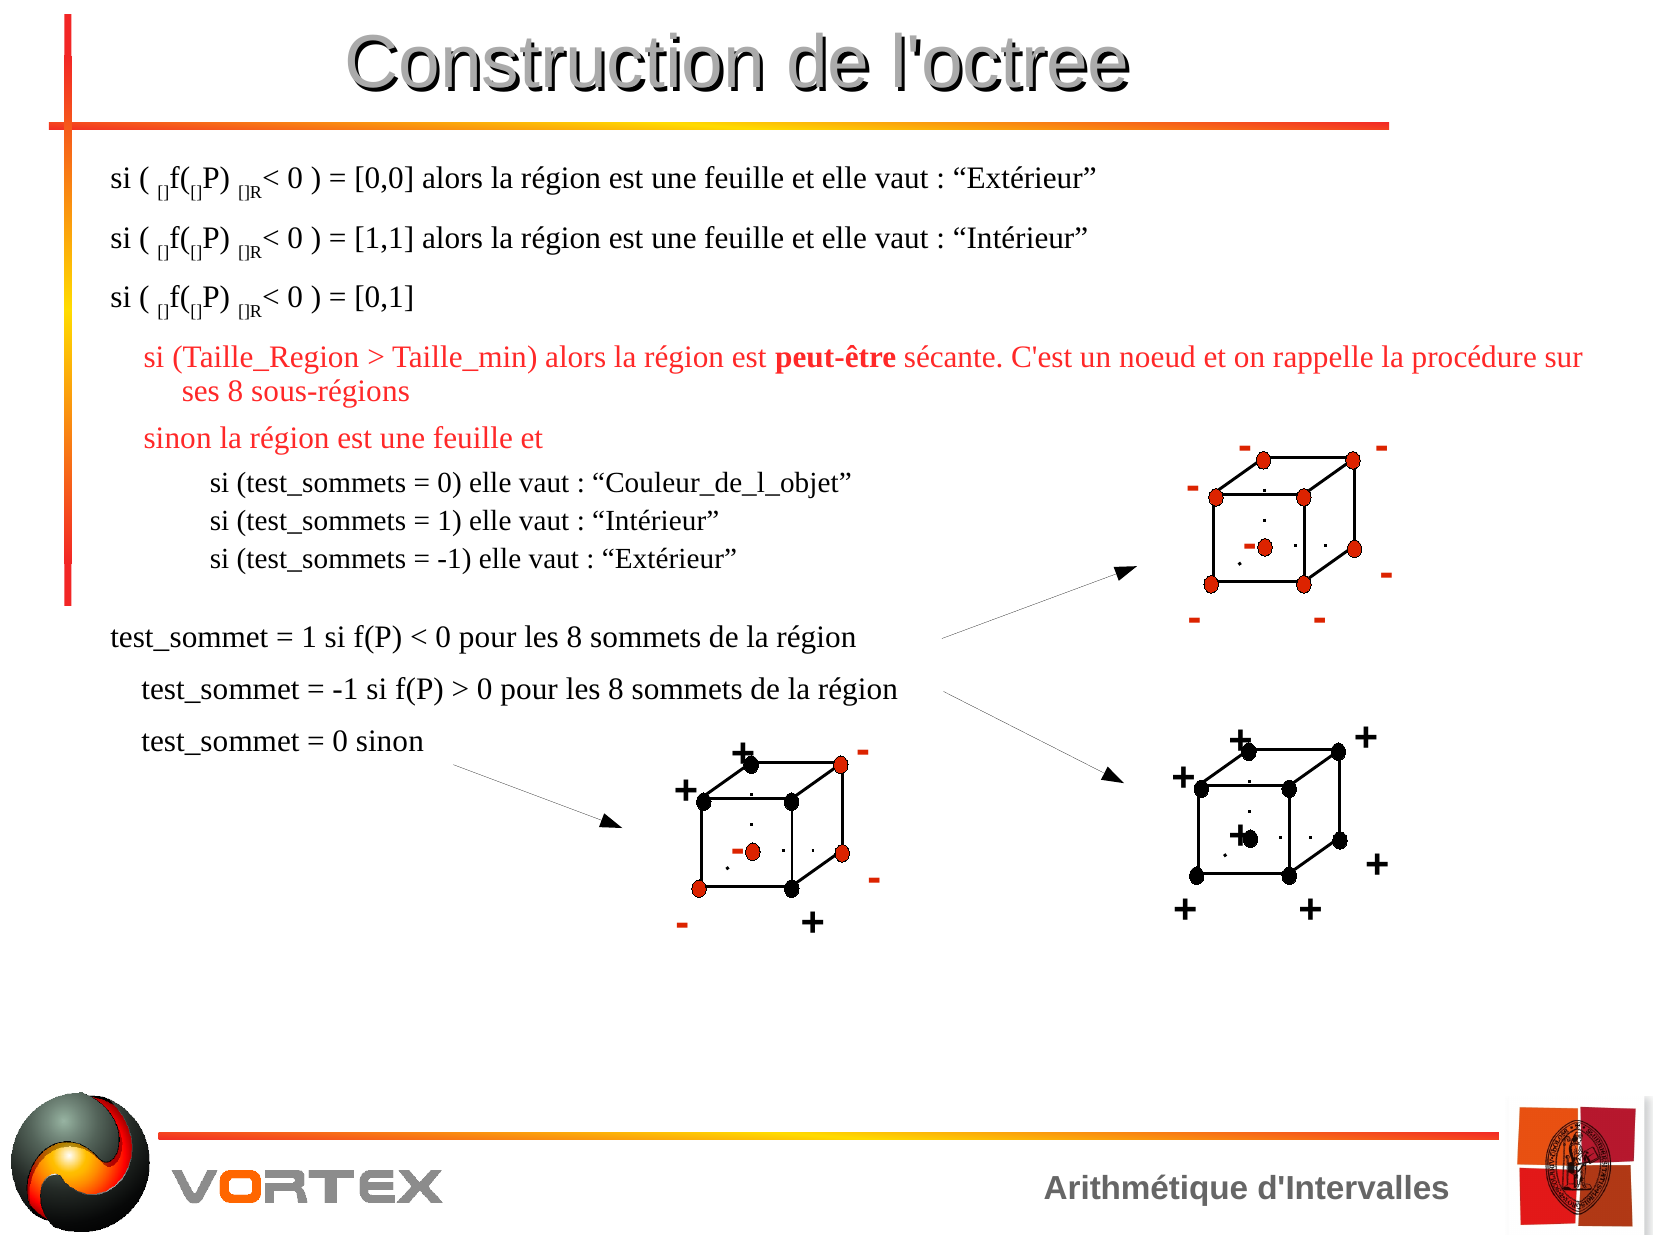

# Construction de l'octree
si ( []f([]P) []R< 0 ) = [0,0] alors la région est une feuille et elle vaut : “Extérieur”
si ( []f([]P) []R< 0 ) = [1,1] alors la région est une feuille et elle vaut : “Intérieur”
si ( []f([]P) []R< 0 ) = [0,1]
si (Taille_Region > Taille_min) alors la région est peut-être sécante. C'est un noeud et on rappelle la procédure sur ses 8 sous-régions
sinon la région est une feuille et
si (test_sommets = 0) elle vaut : “Couleur_de_l_objet”
si (test_sommets = 1) elle vaut : “Intérieur”
si (test_sommets = -1) elle vaut : “Extérieur”
test_sommet = 1 si f(P) < 0 pour les 8 sommets de la région
 test_sommet = -1 si f(P) > 0 pour les 8 sommets de la région
 test_sommet = 0 sinon
-
-
-
-
-
-
-
+
+
+
+
+
+
+
-
+
+
-
-
-
+